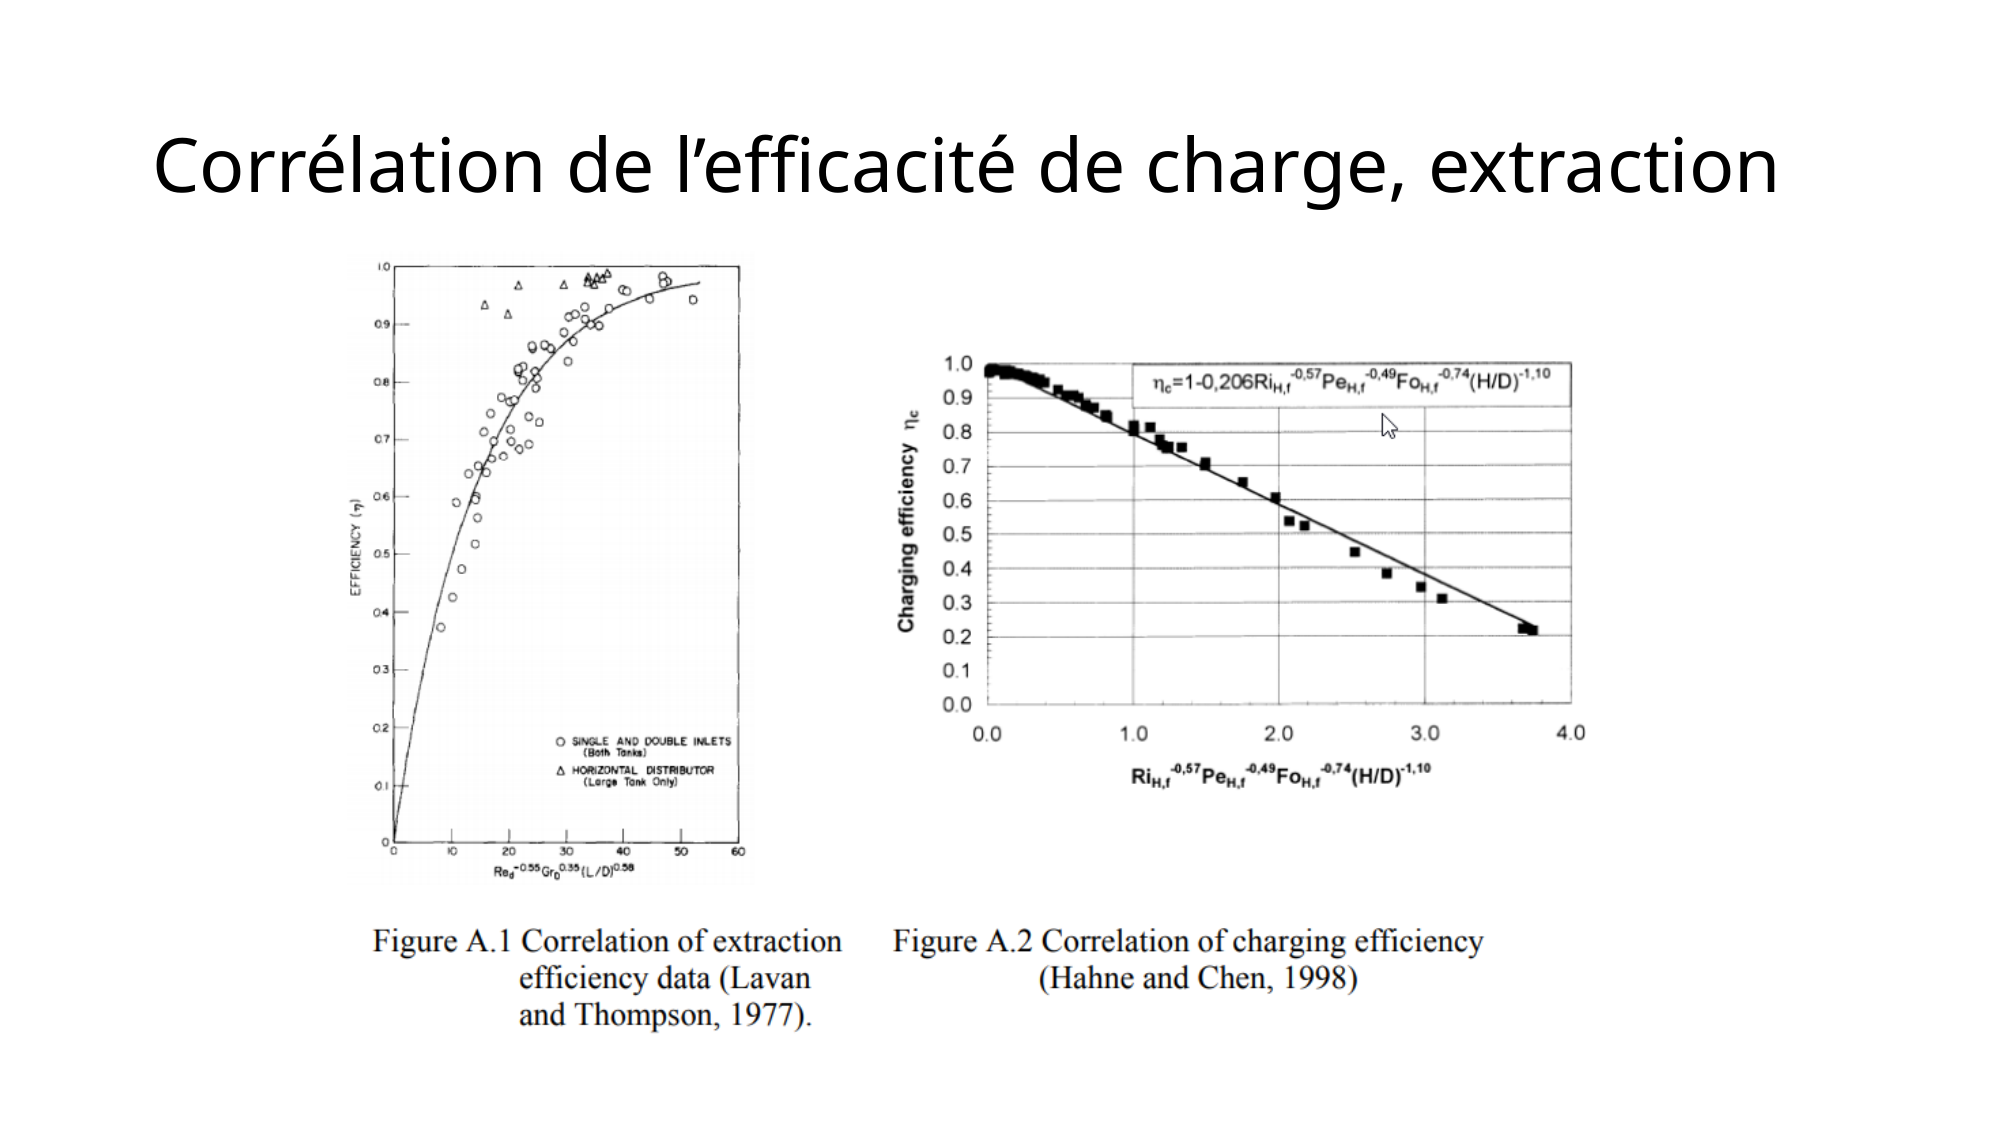

# Corrélation de l’efficacité de charge, extraction